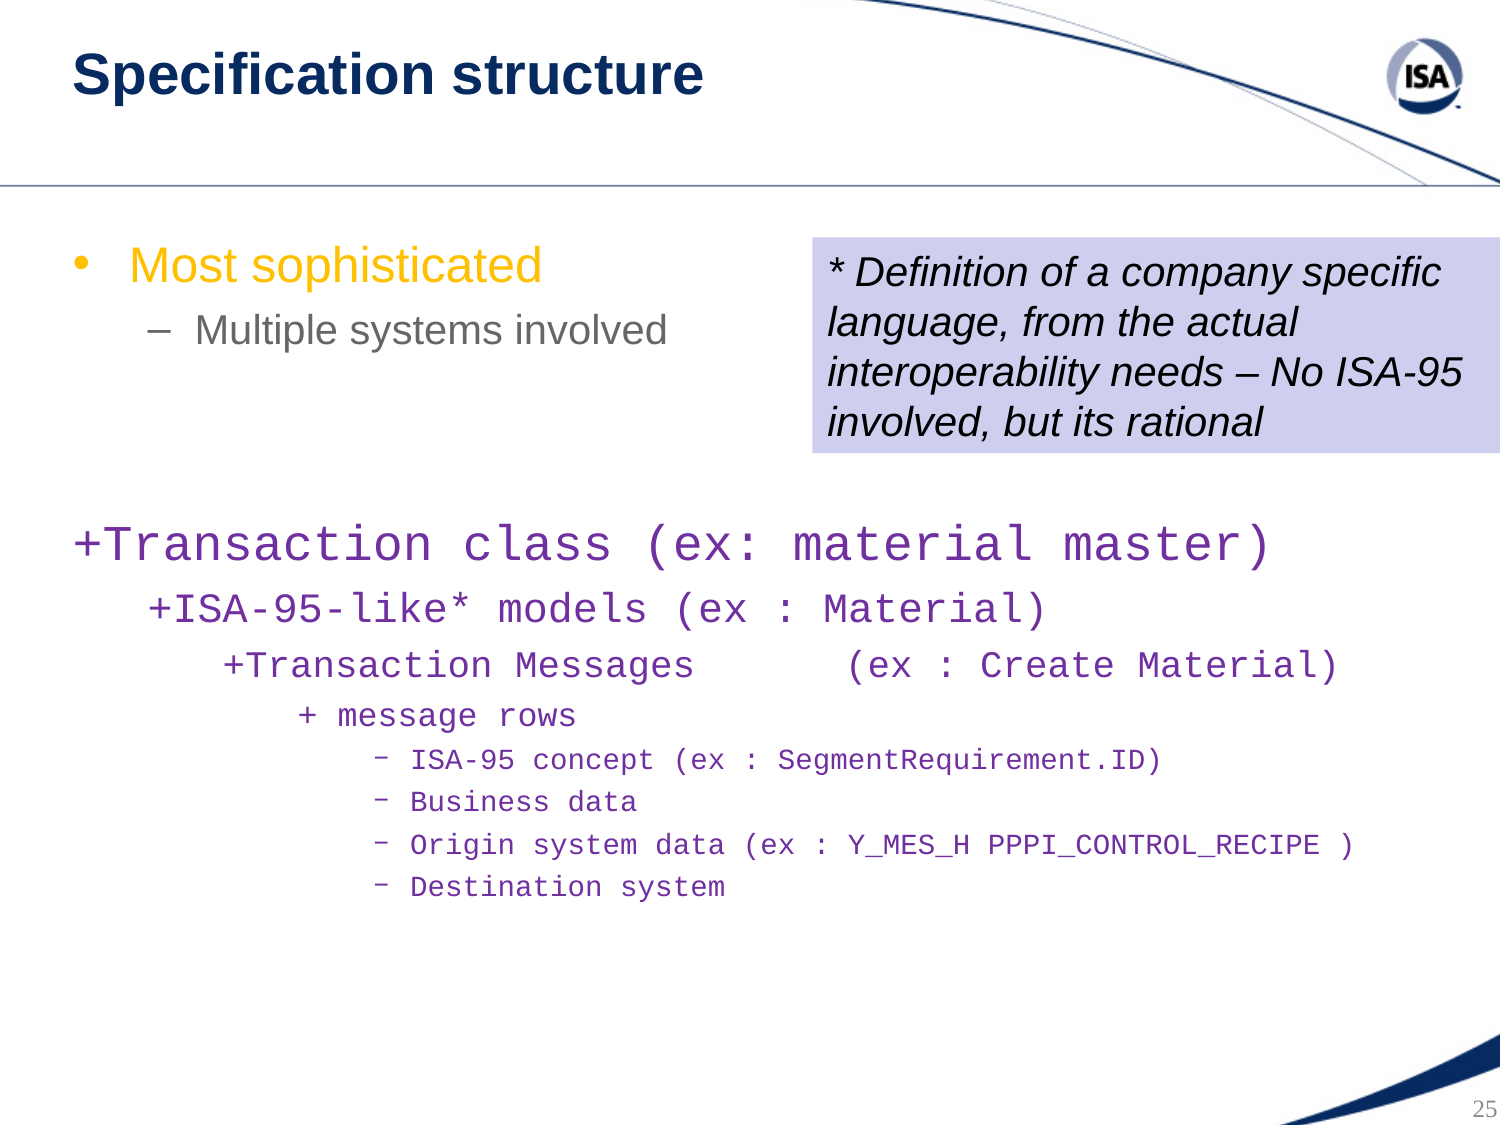

# Specification structure
Most sophisticated
Multiple systems involved
+Transaction class (ex: material master)
+ISA-95-like* models (ex : Material)
+Transaction Messages	 (ex : Create Material)
+ message rows
ISA-95 concept (ex : SegmentRequirement.ID)
Business data
Origin system data (ex : Y_MES_H PPPI_CONTROL_RECIPE )
Destination system
* Definition of a company specific language, from the actual interoperability needs – No ISA-95 involved, but its rational